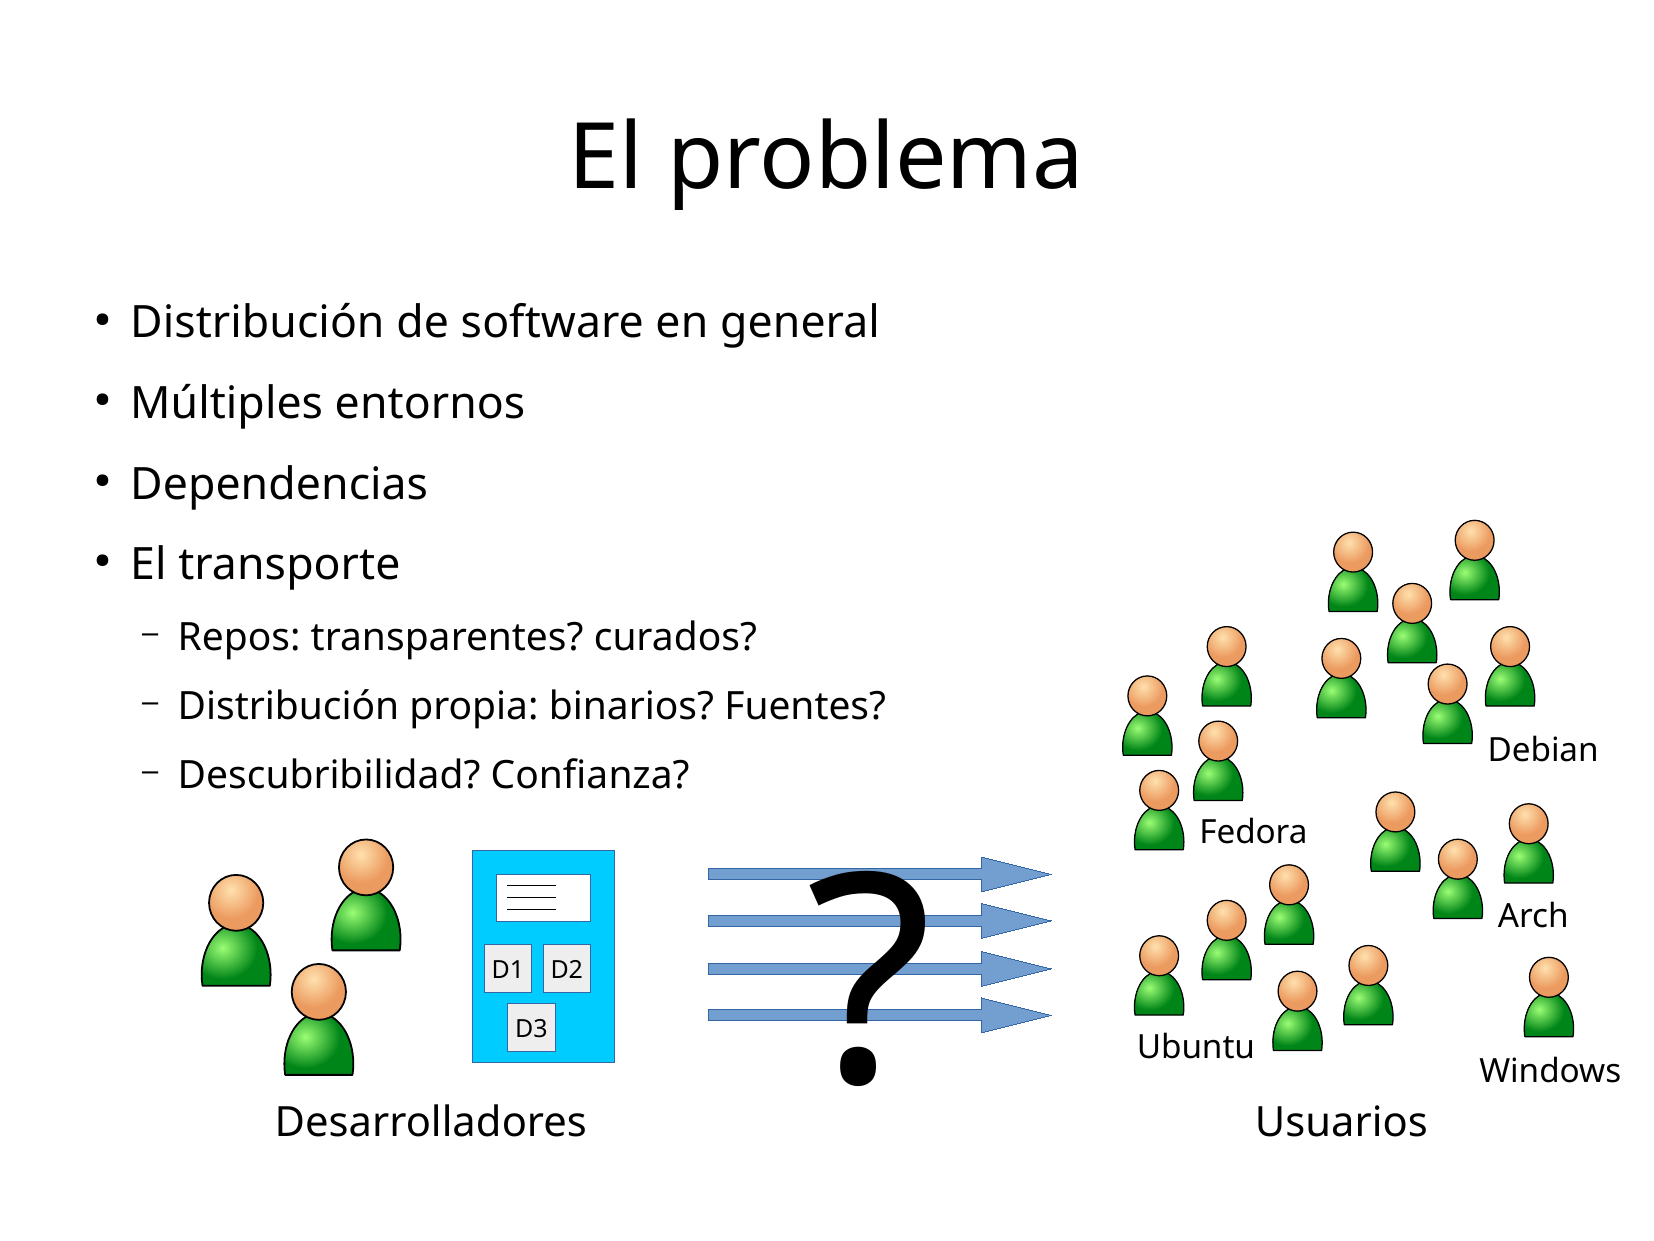

# El problema
Distribución de software en general
Múltiples entornos
Dependencias
El transporte
Repos: transparentes? curados?
Distribución propia: binarios? Fuentes?
Descubribilidad? Confianza?
Debian
?
Fedora
Arch
D1
D2
D3
Ubuntu
Windows
Desarrolladores
Usuarios